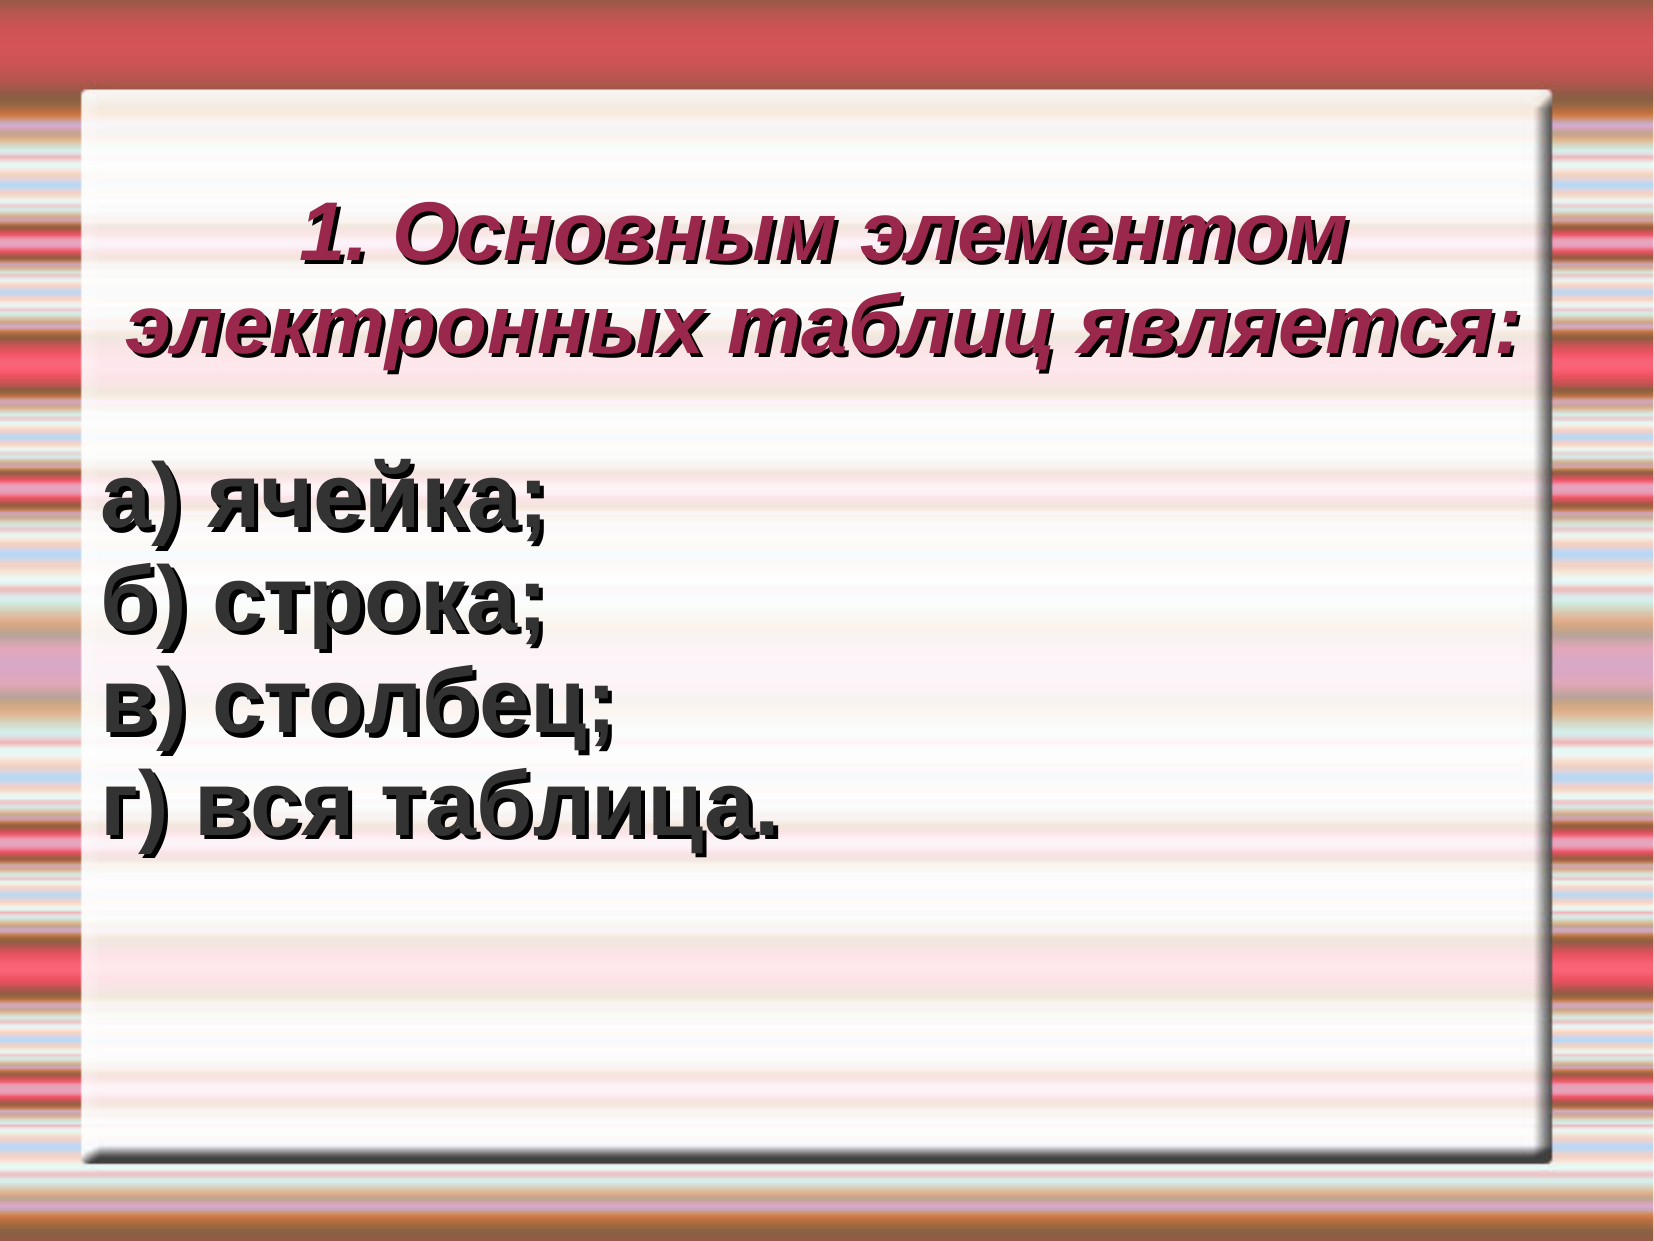

# 1. Основным элементом электронных таблиц является:
а) ячейка;
б) строка;
в) столбец;
г) вся таблица.